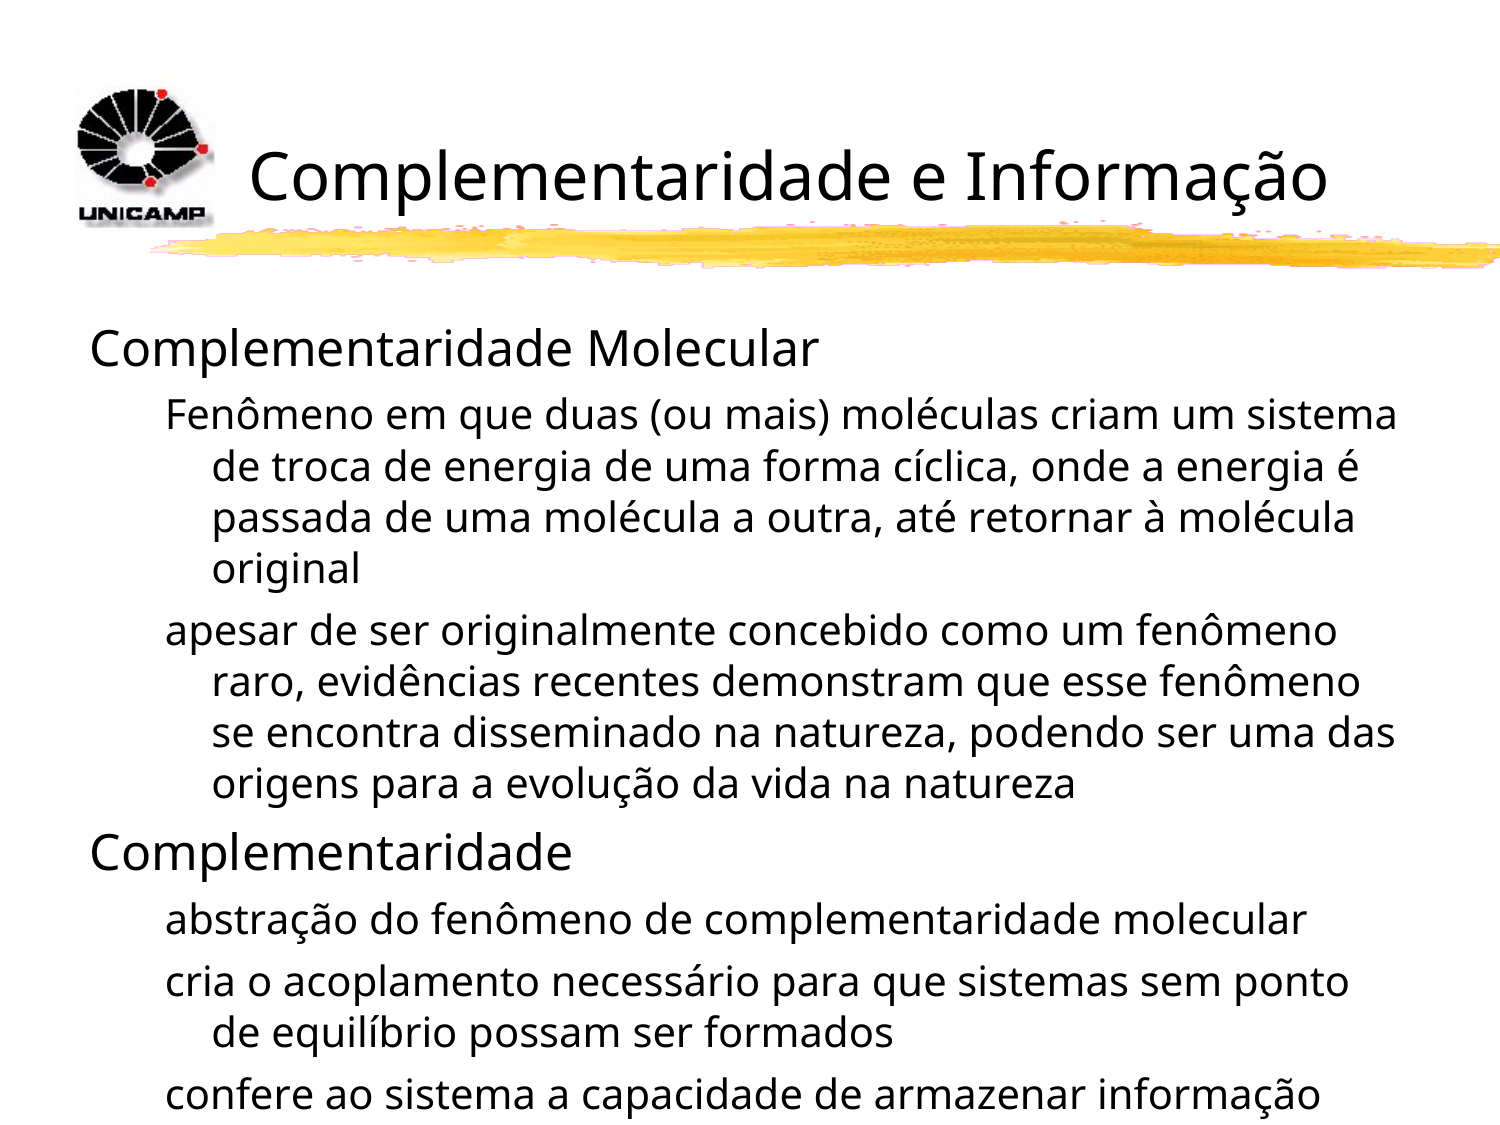

# Complementaridade e Informação
Complementaridade Molecular
Fenômeno em que duas (ou mais) moléculas criam um sistema de troca de energia de uma forma cíclica, onde a energia é passada de uma molécula a outra, até retornar à molécula original
apesar de ser originalmente concebido como um fenômeno raro, evidências recentes demonstram que esse fenômeno se encontra disseminado na natureza, podendo ser uma das origens para a evolução da vida na natureza
Complementaridade
abstração do fenômeno de complementaridade molecular
cria o acoplamento necessário para que sistemas sem ponto de equilíbrio possam ser formados
confere ao sistema a capacidade de armazenar informação